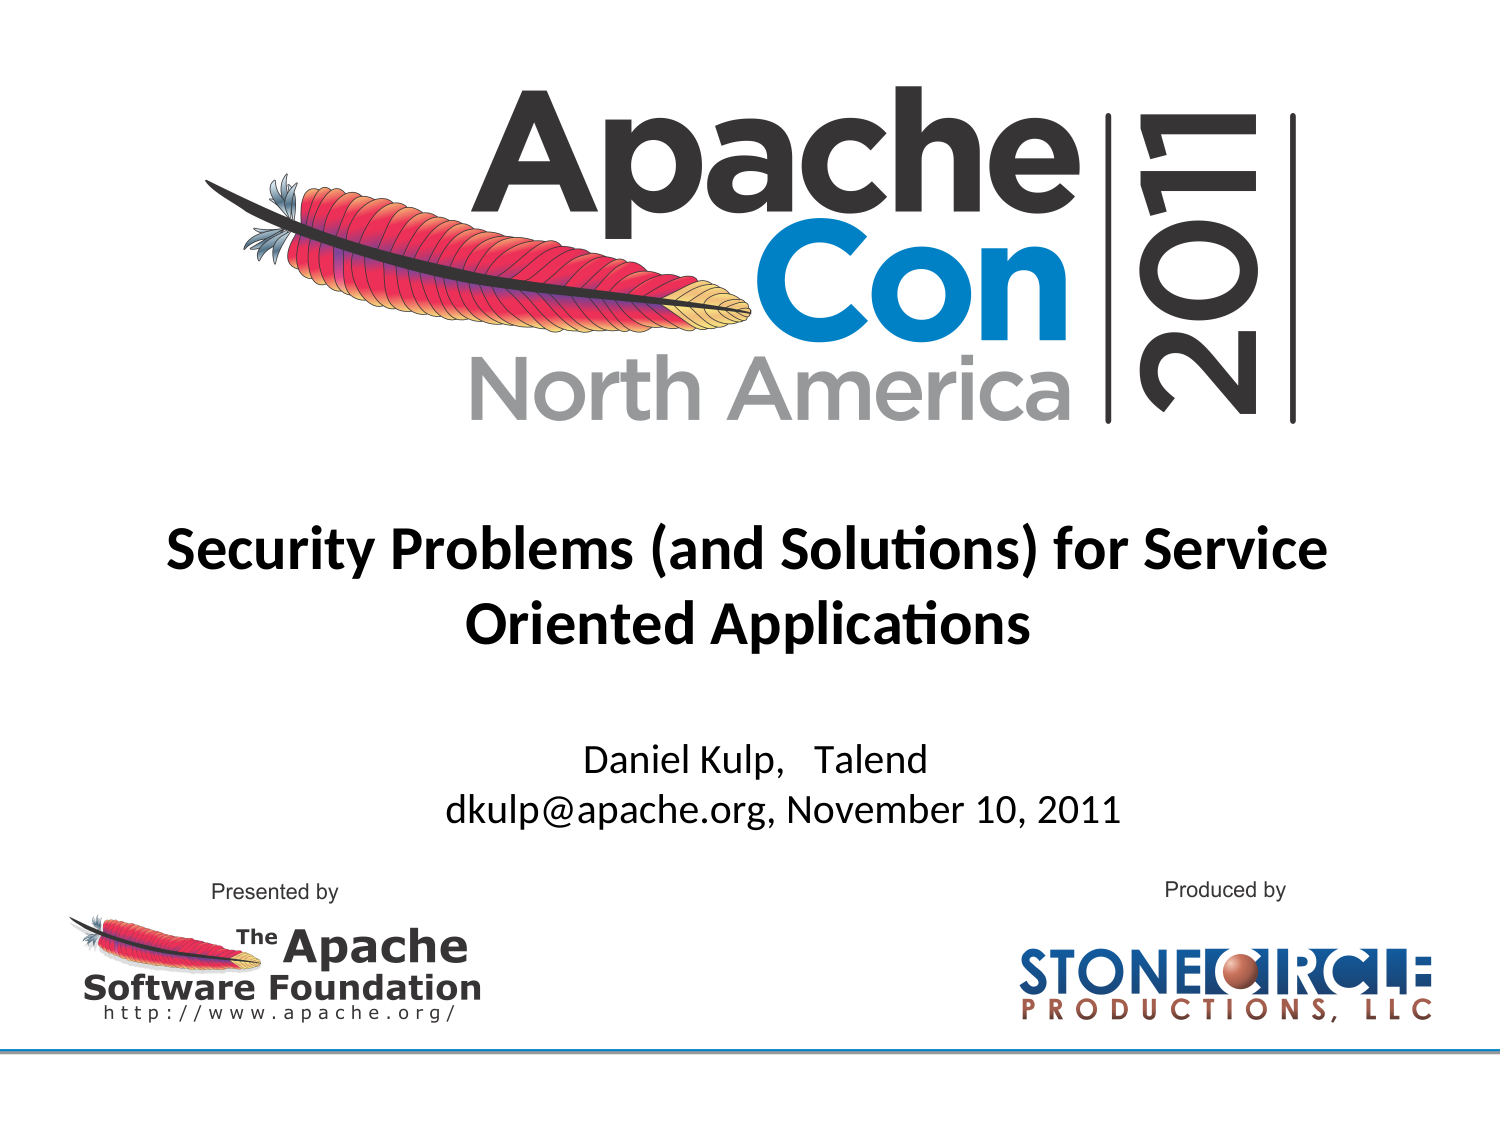

# Security Problems (and Solutions) for Service Oriented Applications
Daniel Kulp, Talend
dkulp@apache.org, November 10, 2011